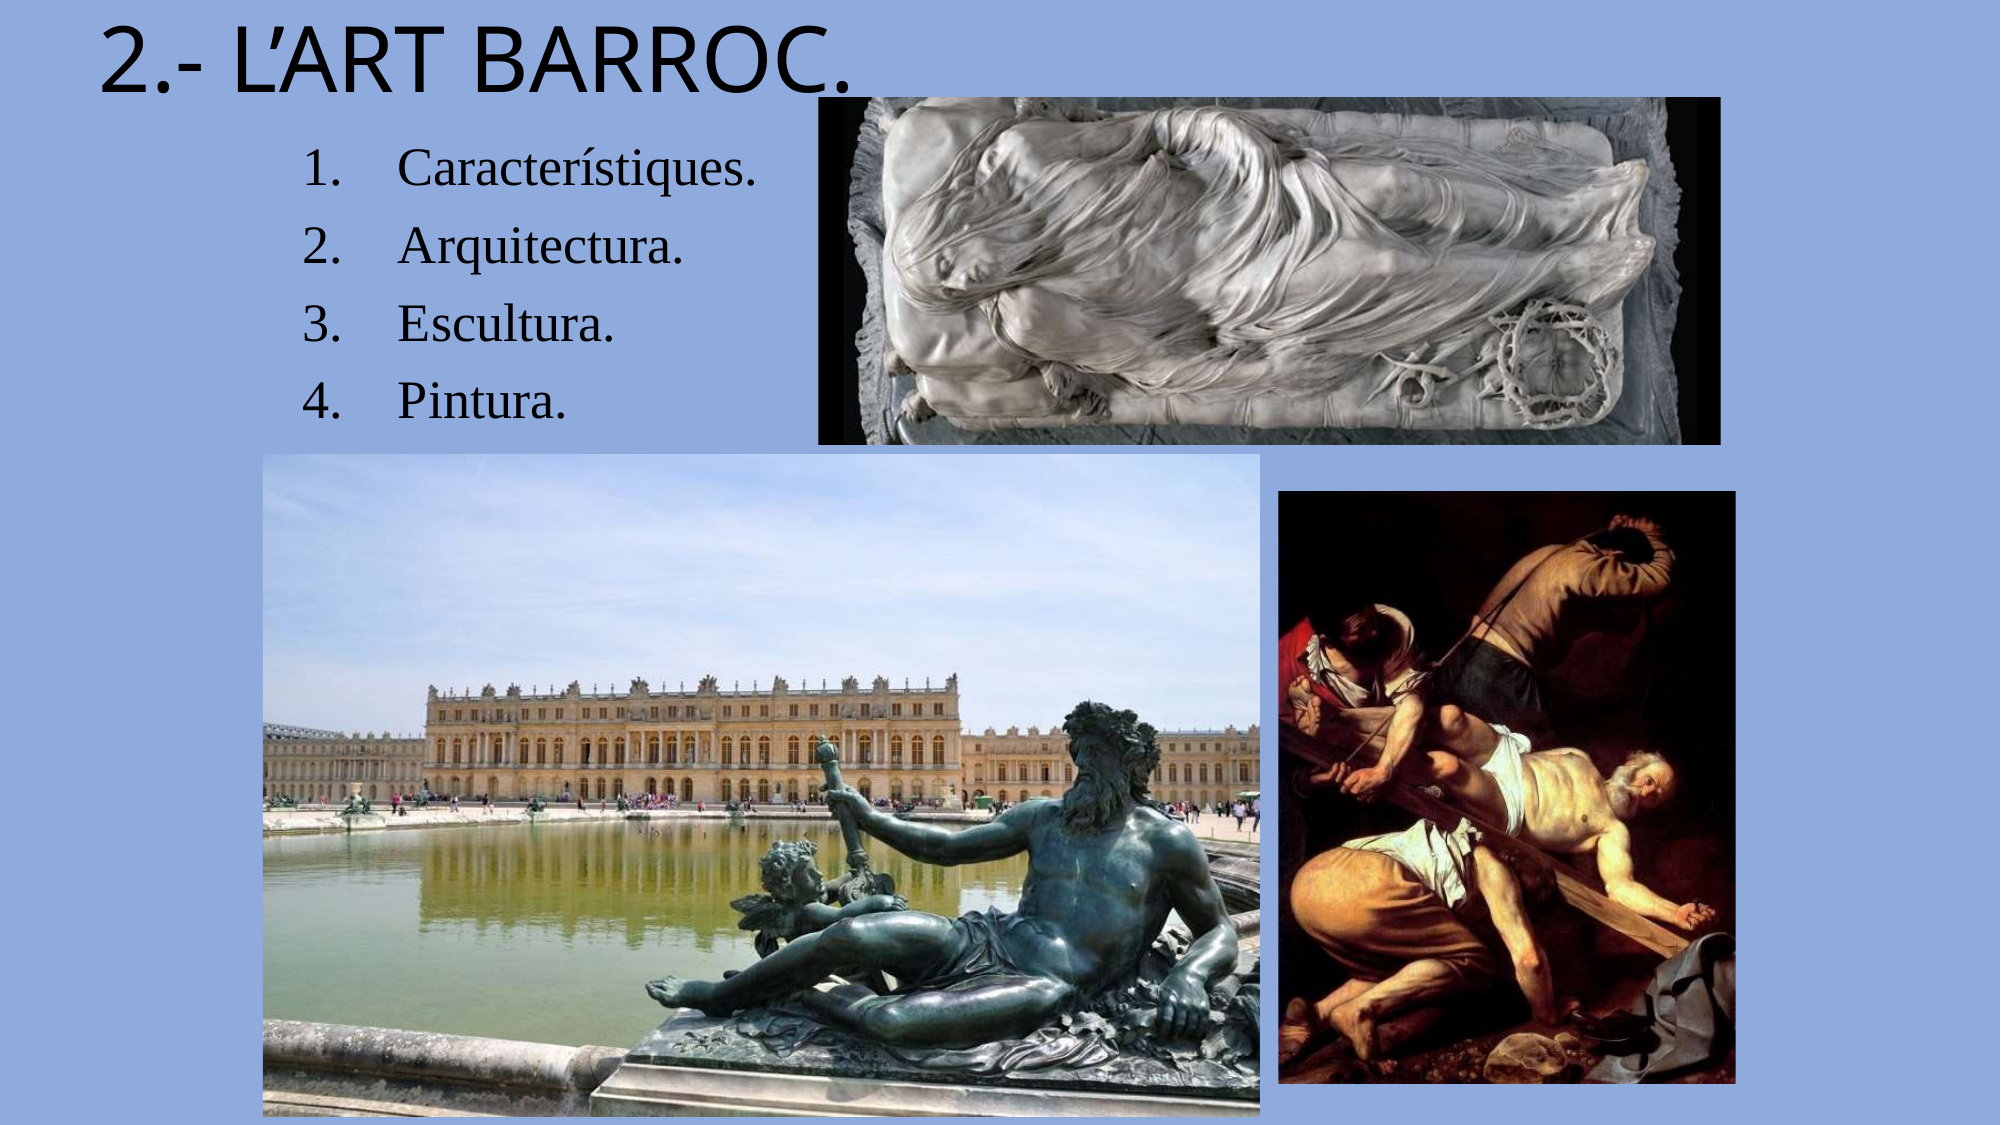

# 2.- L’ART BARROC.
Característiques.
Arquitectura.
Escultura.
Pintura.